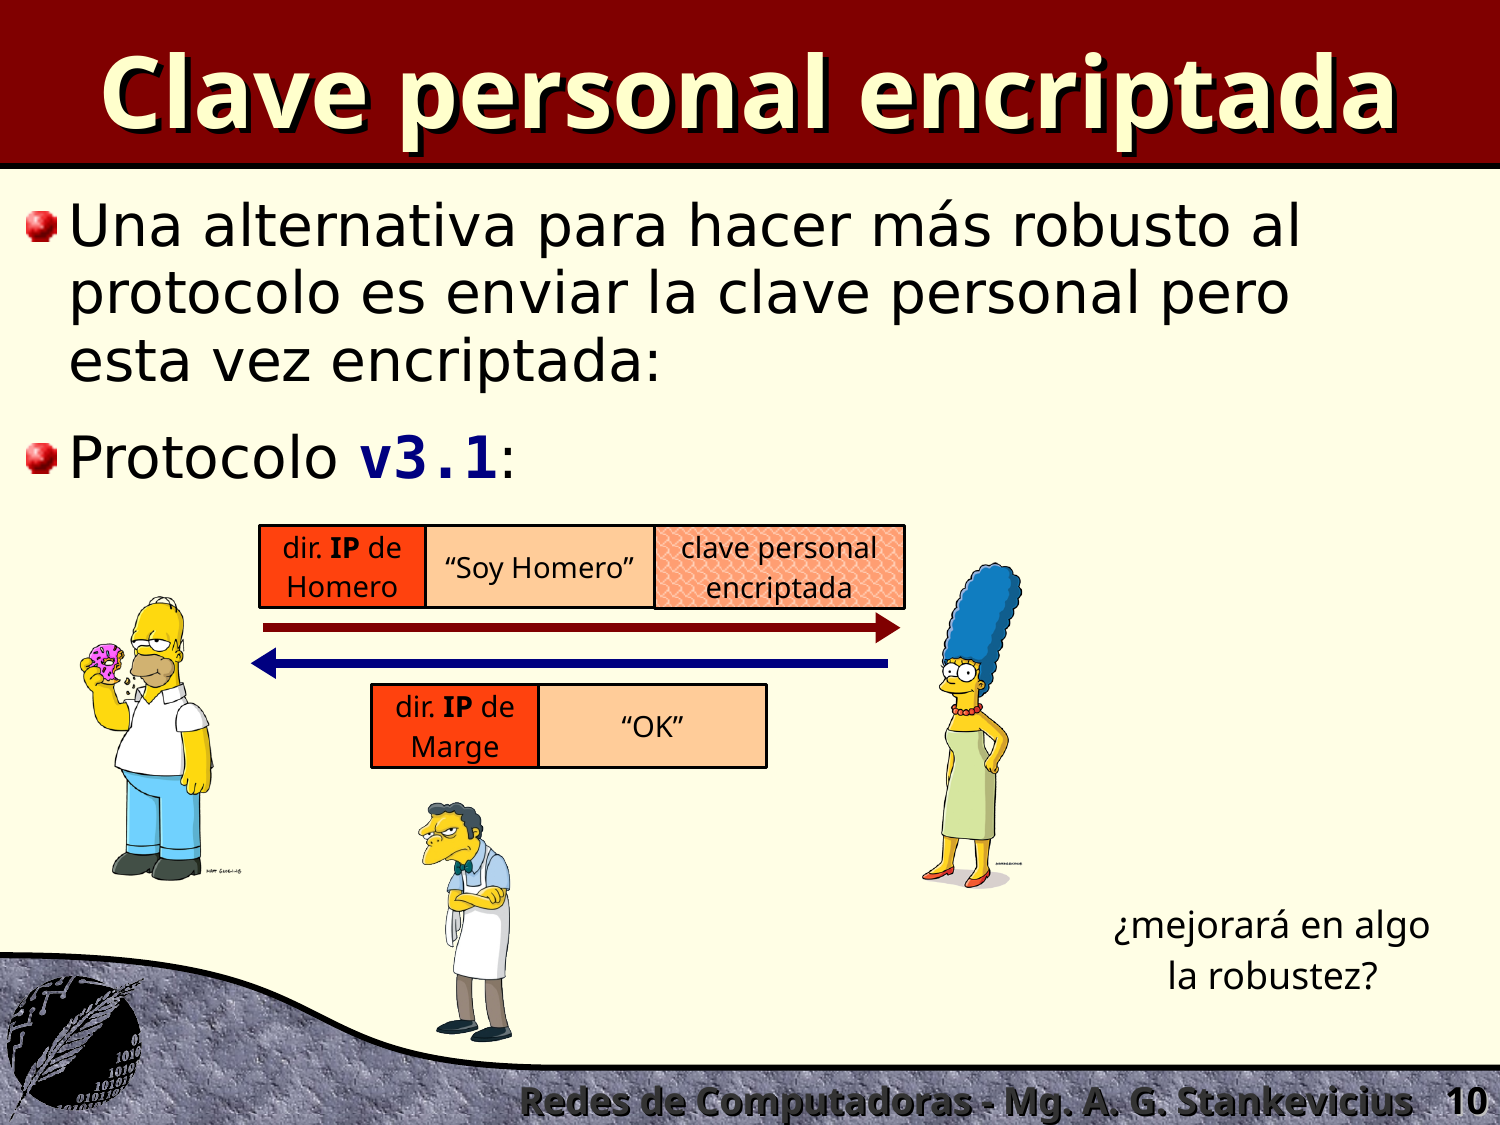

# Clave personal encriptada
Una alternativa para hacer más robusto al protocolo es enviar la clave personal pero
esta vez encriptada:
Protocolo v3.1:
dir. IP de
Homero
“Soy Homero”
clave personal
encriptada
dir. IP de
Marge
“OK”
¿mejorará en algo
la robustez?
10